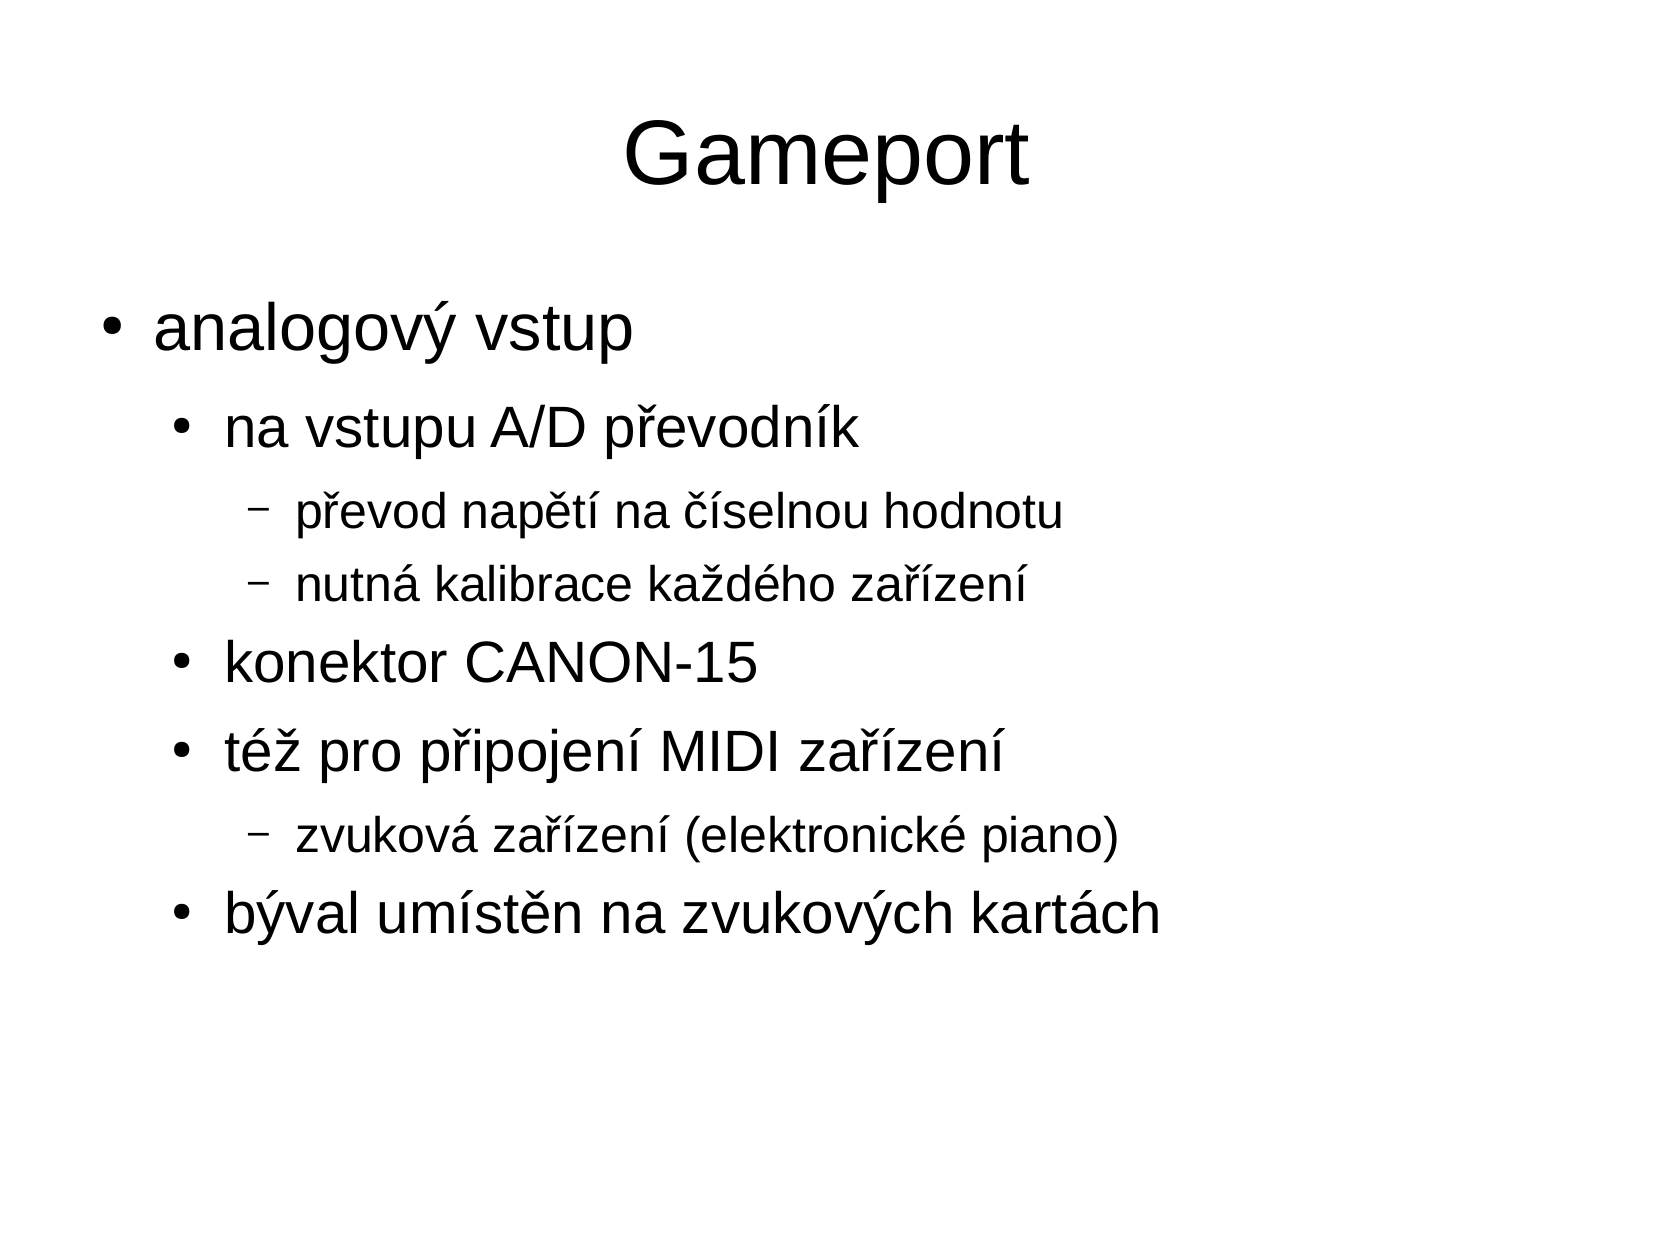

# Gameport
analogový vstup
na vstupu A/D převodník
převod napětí na číselnou hodnotu
nutná kalibrace každého zařízení
konektor CANON-15
též pro připojení MIDI zařízení
zvuková zařízení (elektronické piano)
býval umístěn na zvukových kartách